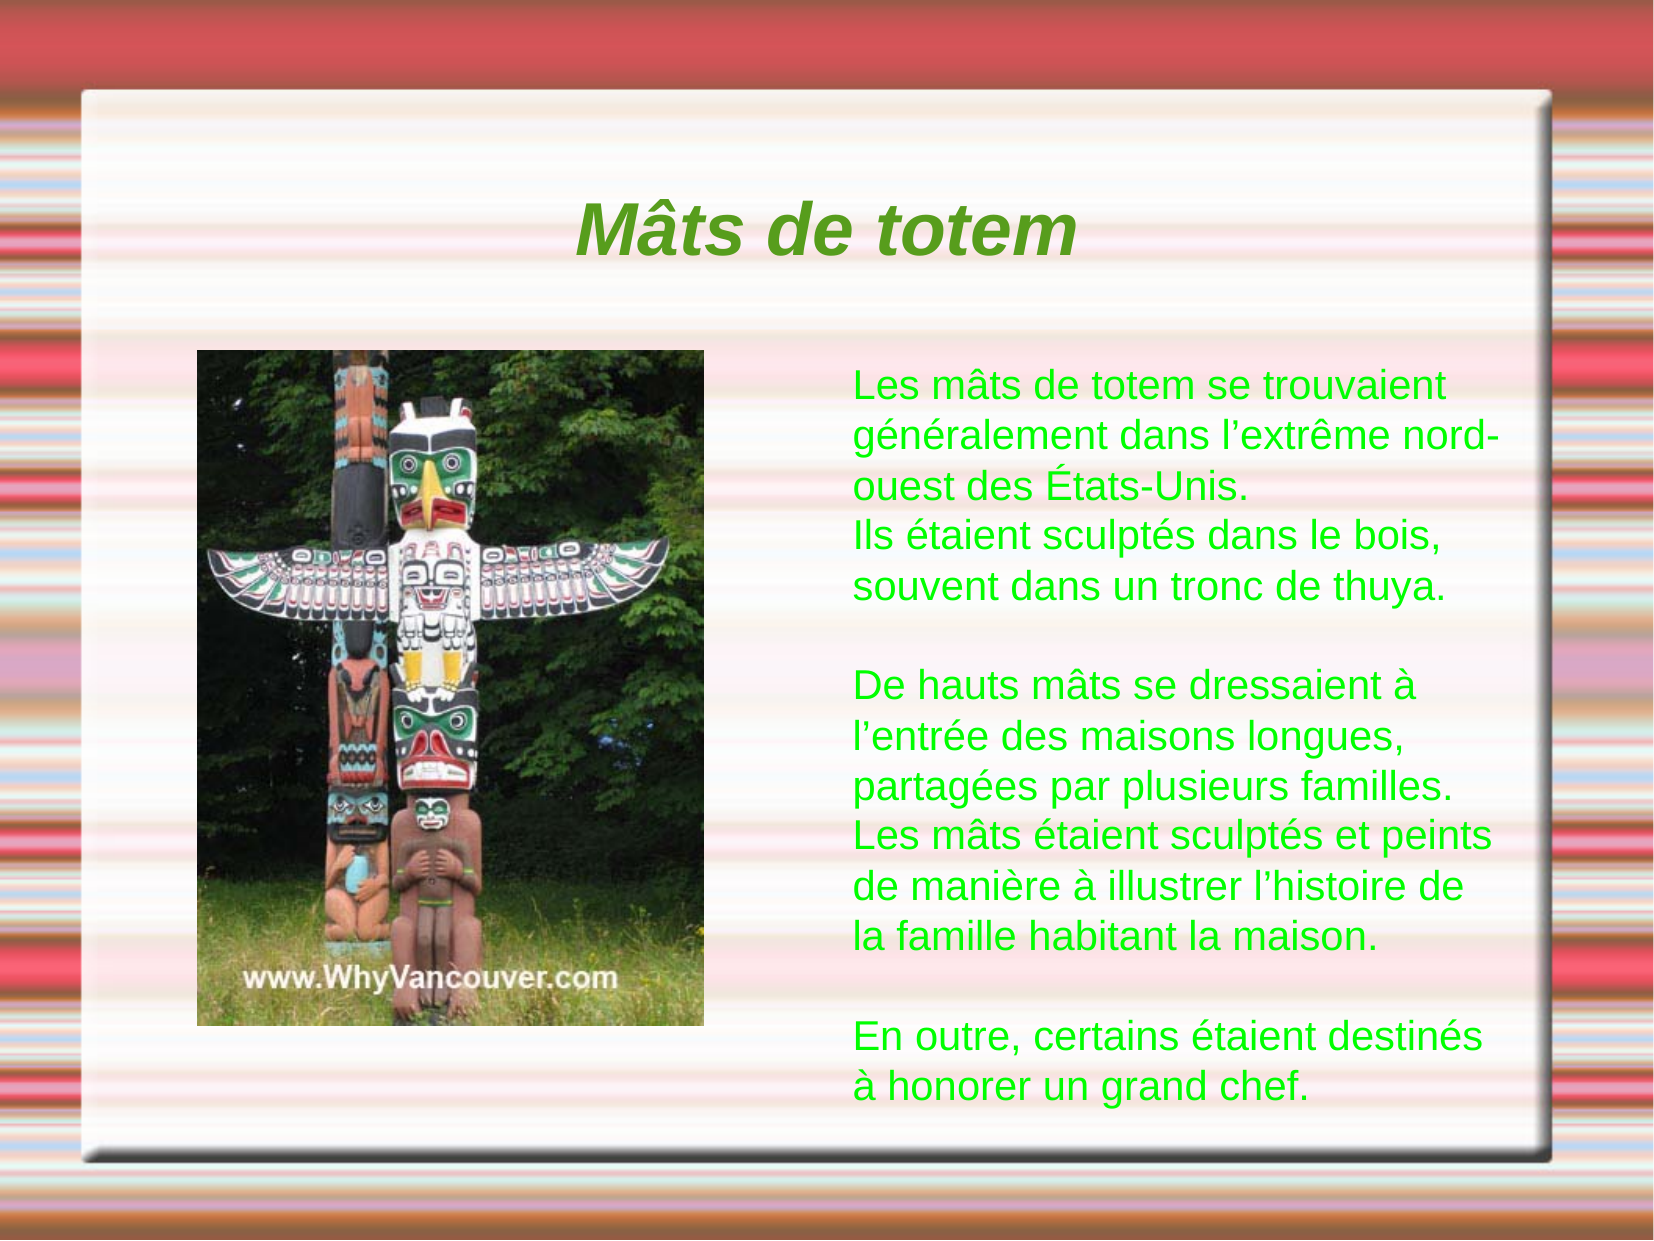

# Mâts de totem
Les mâts de totem se trouvaient généralement dans l’extrême nord-ouest des États-Unis.
Ils étaient sculptés dans le bois, souvent dans un tronc de thuya.
De hauts mâts se dressaient à l’entrée des maisons longues, partagées par plusieurs familles.
Les mâts étaient sculptés et peints de manière à illustrer l’histoire de la famille habitant la maison.
En outre, certains étaient destinés à honorer un grand chef.